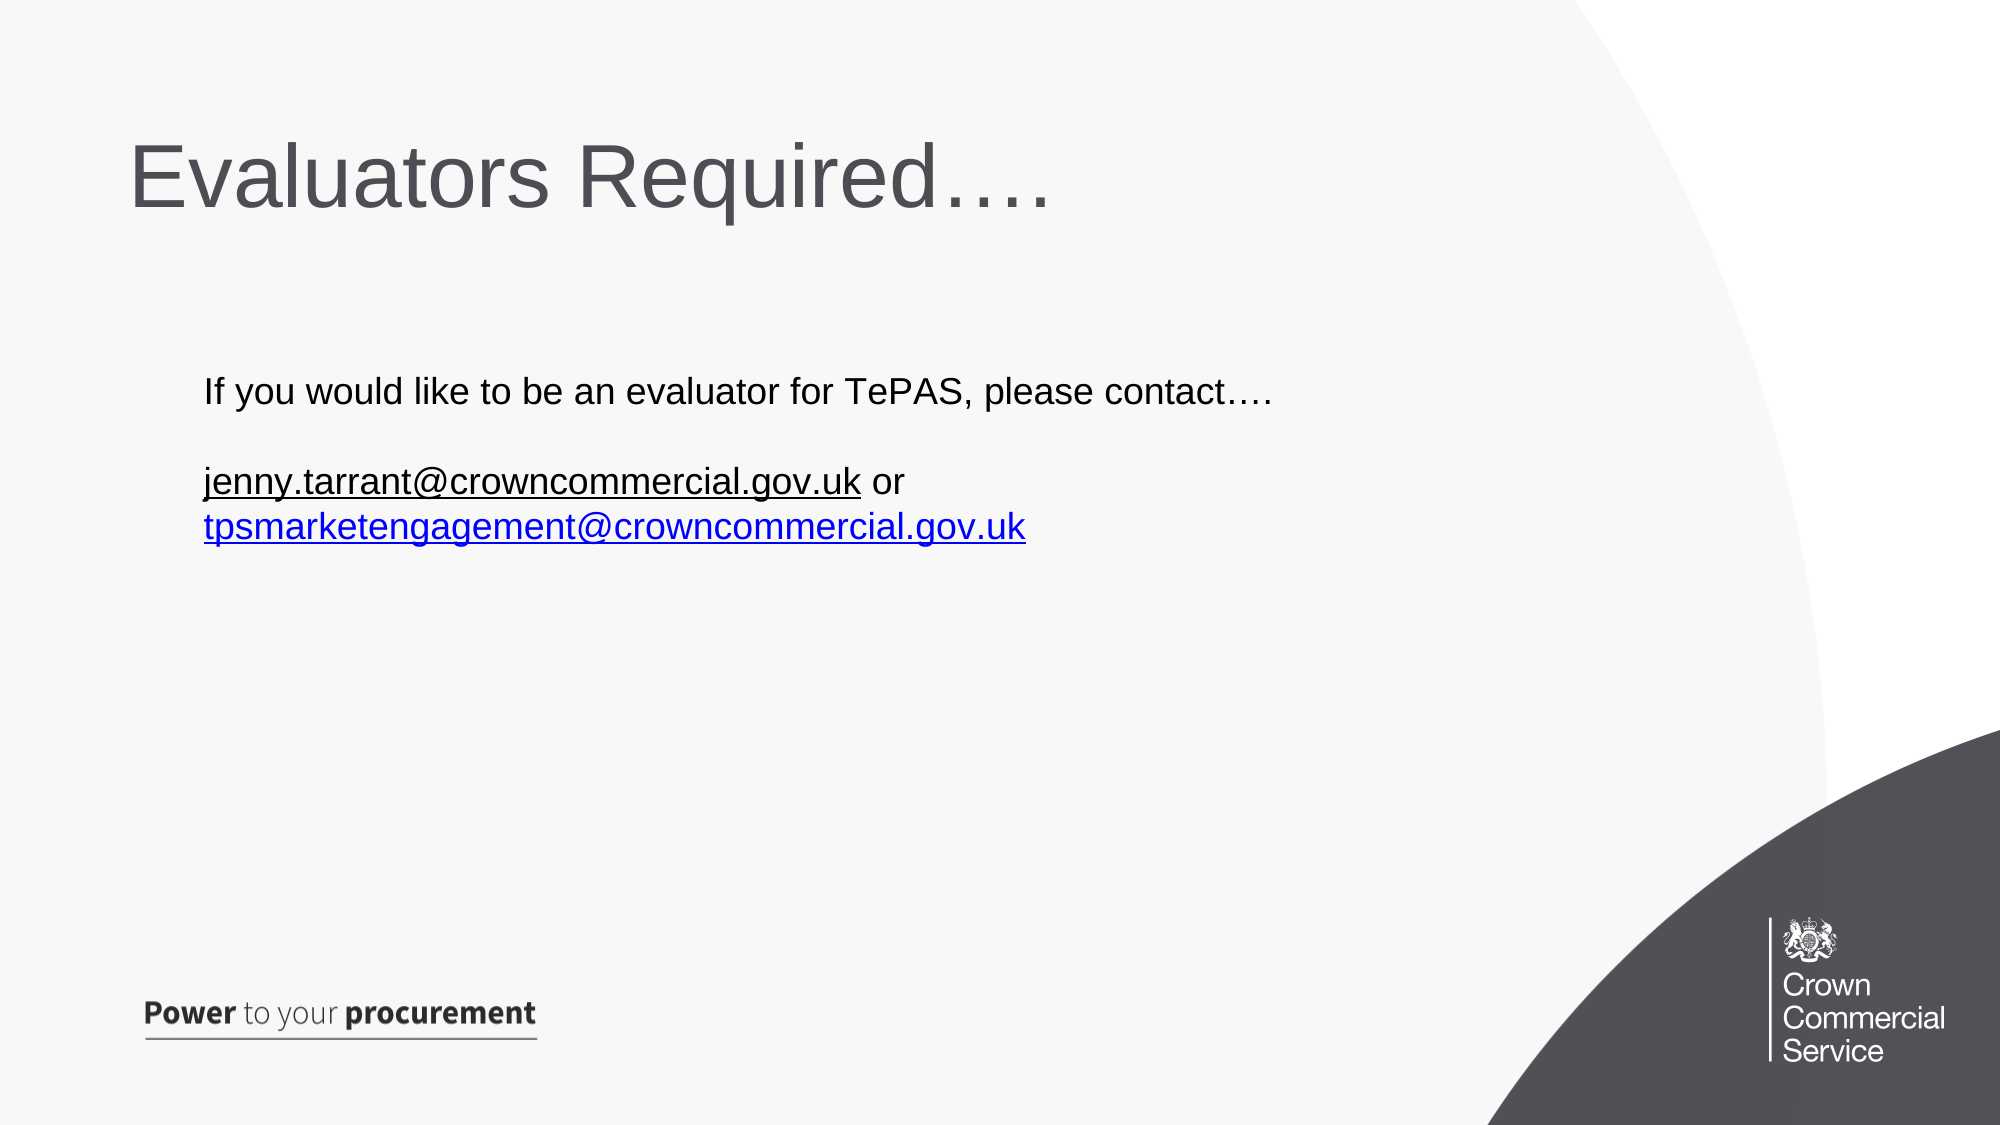

# Evaluators Required….
If you would like to be an evaluator for TePAS, please contact….
jenny.tarrant@crowncommercial.gov.uk or tpsmarketengagement@crowncommercial.gov.uk